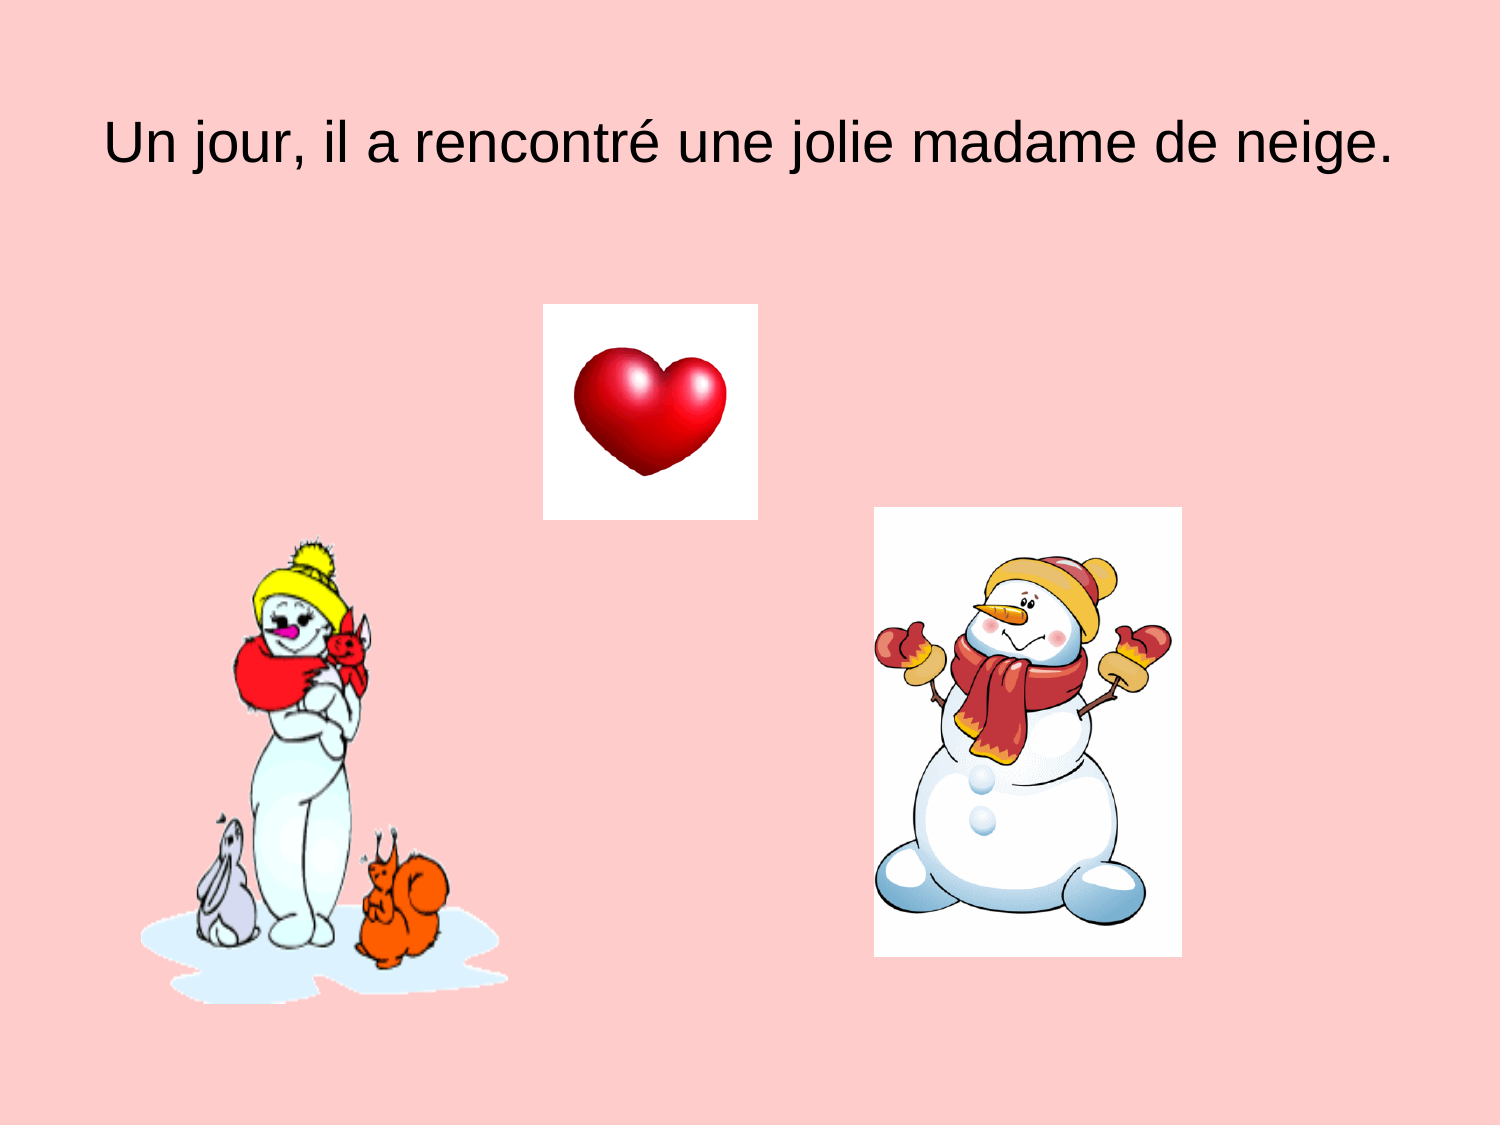

# Un jour, il a rencontré une jolie madame de neige.